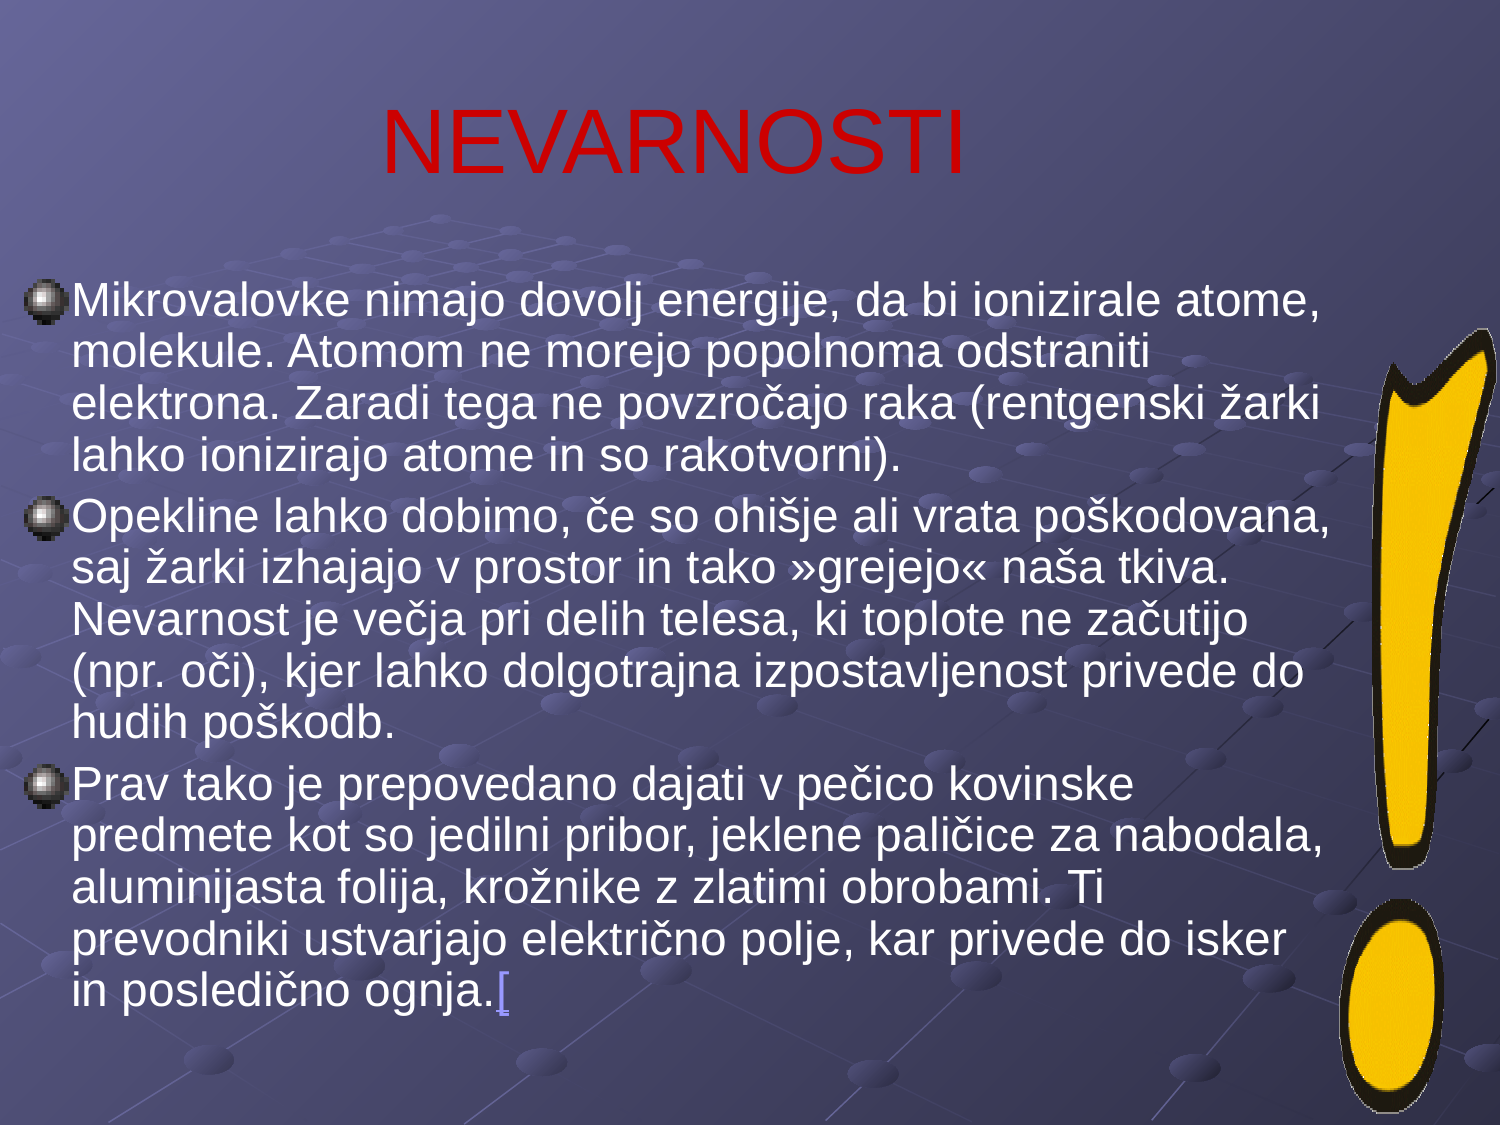

# NEVARNOSTI
Mikrovalovke nimajo dovolj energije, da bi ionizirale atome, molekule. Atomom ne morejo popolnoma odstraniti elektrona. Zaradi tega ne povzročajo raka (rentgenski žarki lahko ionizirajo atome in so rakotvorni).
Opekline lahko dobimo, če so ohišje ali vrata poškodovana, saj žarki izhajajo v prostor in tako »grejejo« naša tkiva. Nevarnost je večja pri delih telesa, ki toplote ne začutijo (npr. oči), kjer lahko dolgotrajna izpostavljenost privede do hudih poškodb.
Prav tako je prepovedano dajati v pečico kovinske predmete kot so jedilni pribor, jeklene paličice za nabodala, aluminijasta folija, krožnike z zlatimi obrobami. Ti prevodniki ustvarjajo električno polje, kar privede do isker in posledično ognja.[